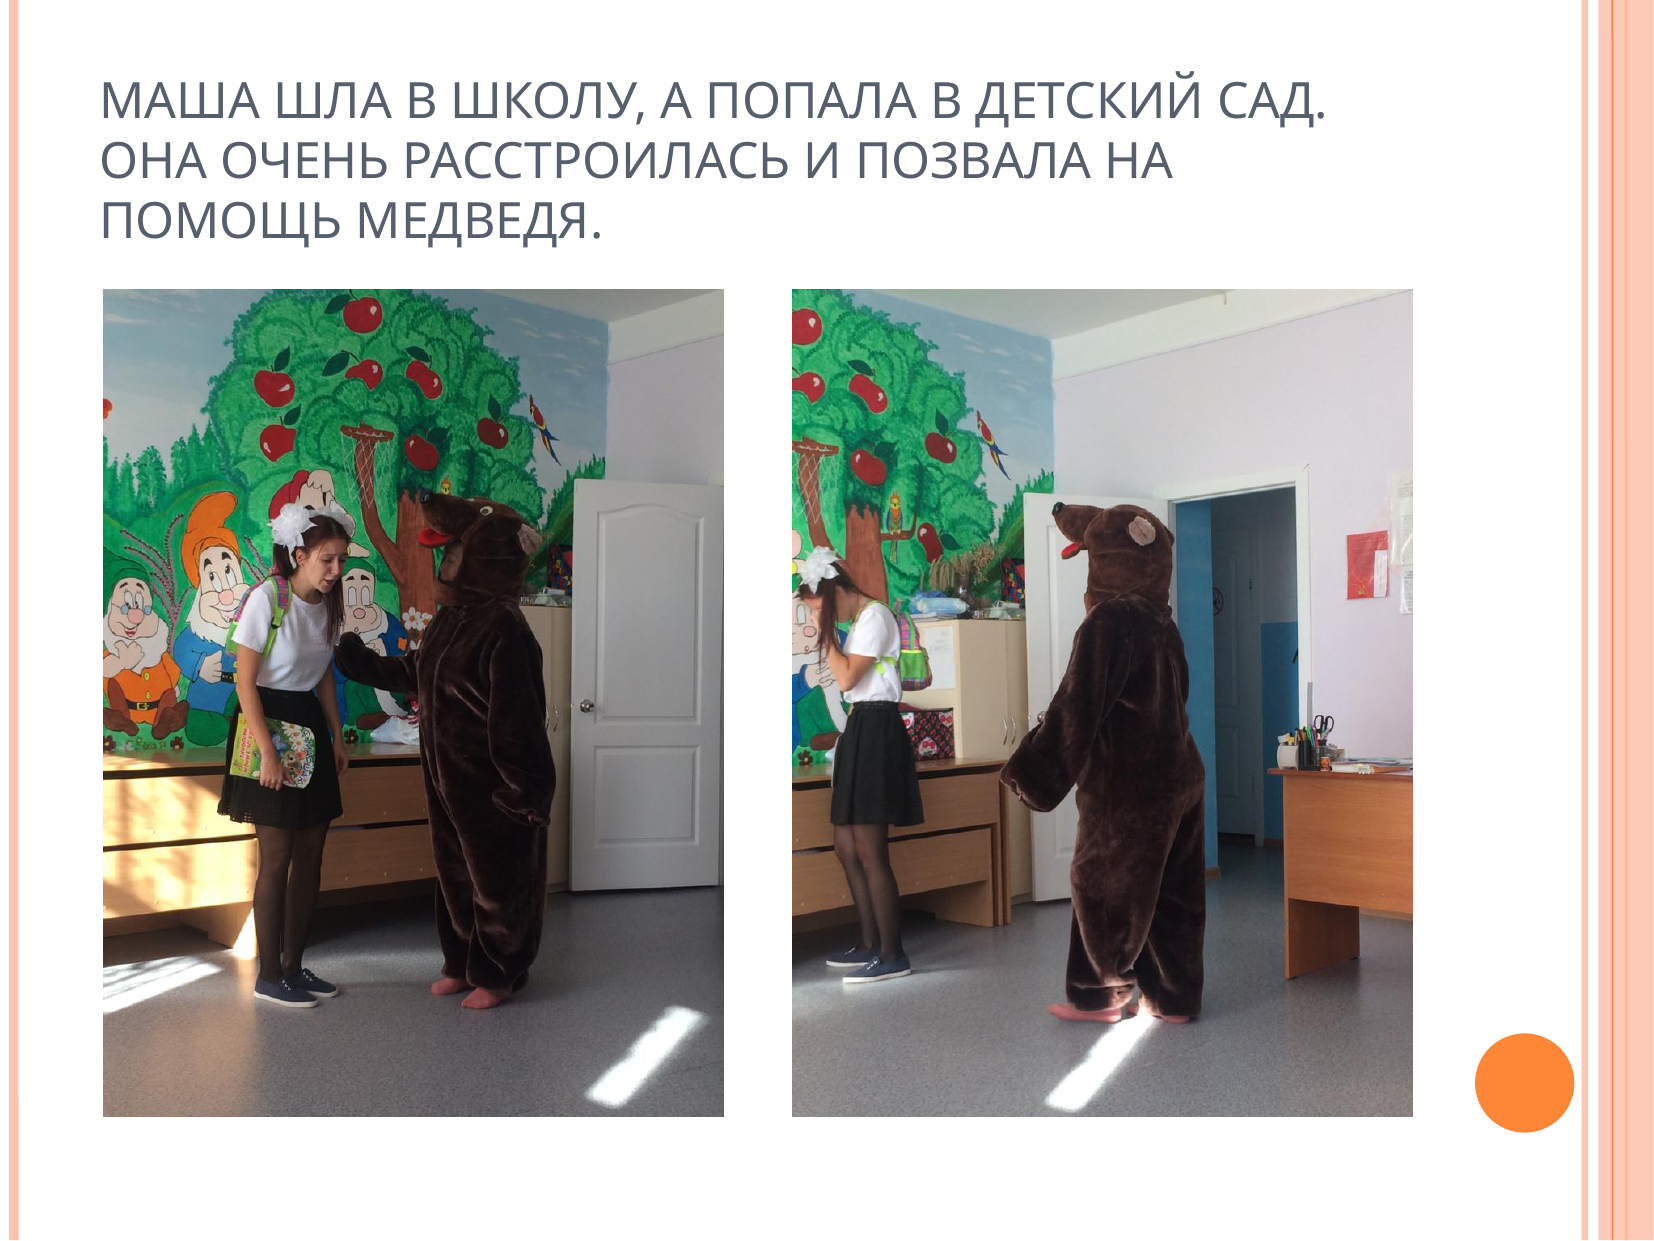

# Маша шла в школу, а попала в детский сад. Она очень расстроилась и позвала на помощь медведя.